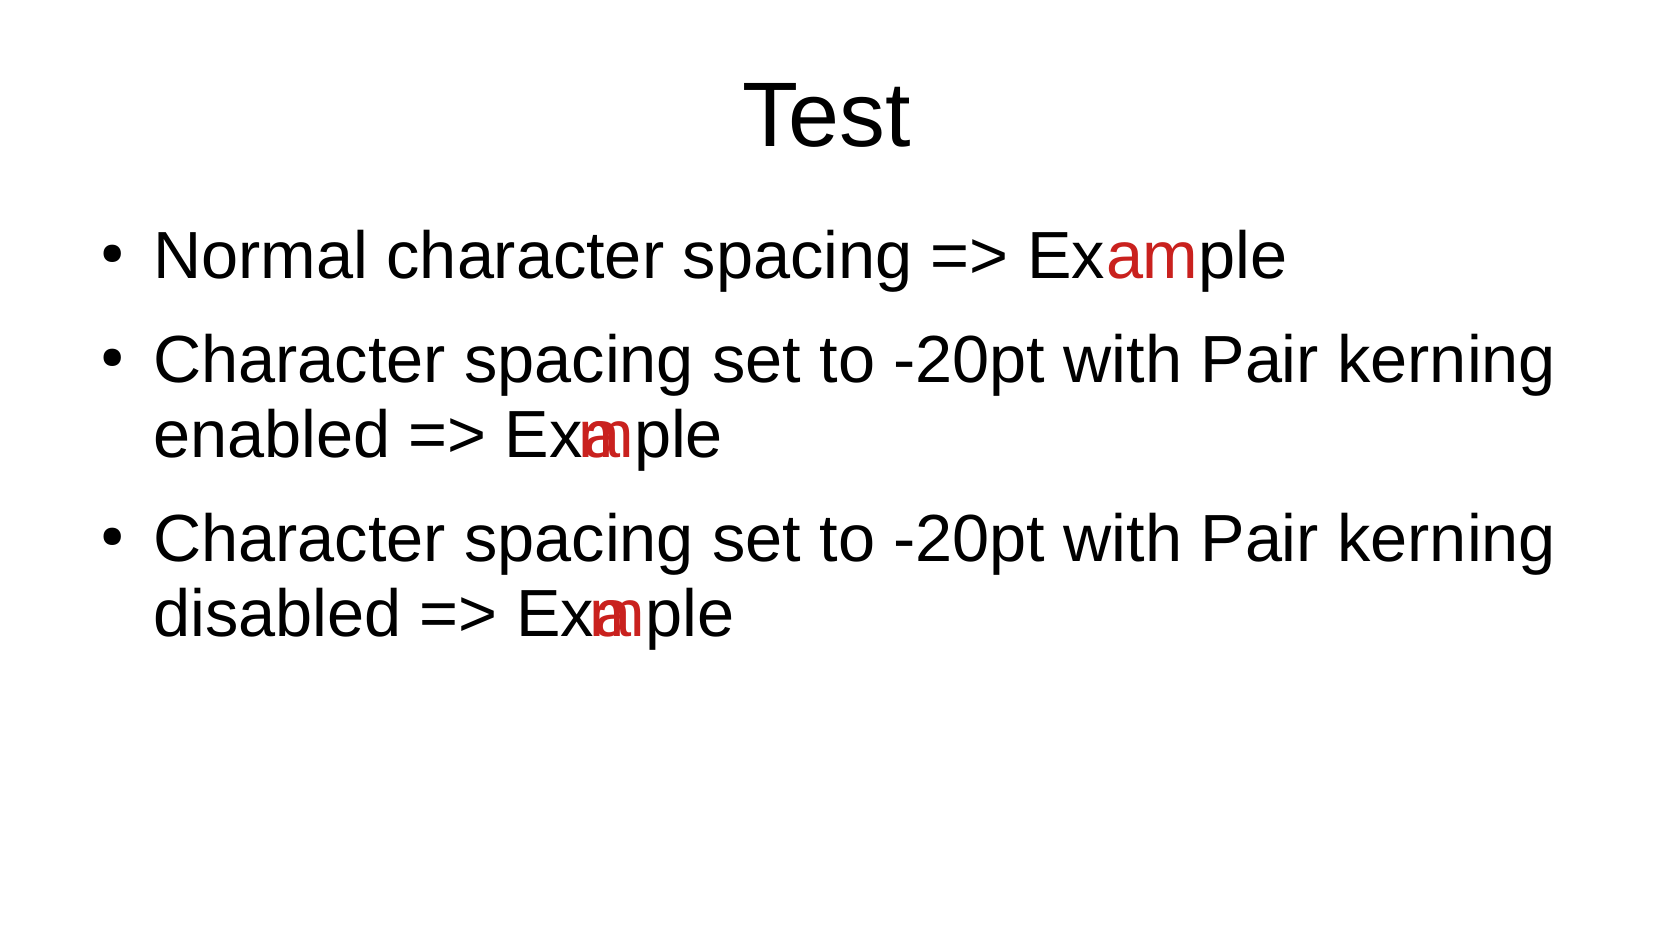

# Test
Normal character spacing => Example
Character spacing set to -20pt with Pair kerning enabled => Example
Character spacing set to -20pt with Pair kerning disabled => Example